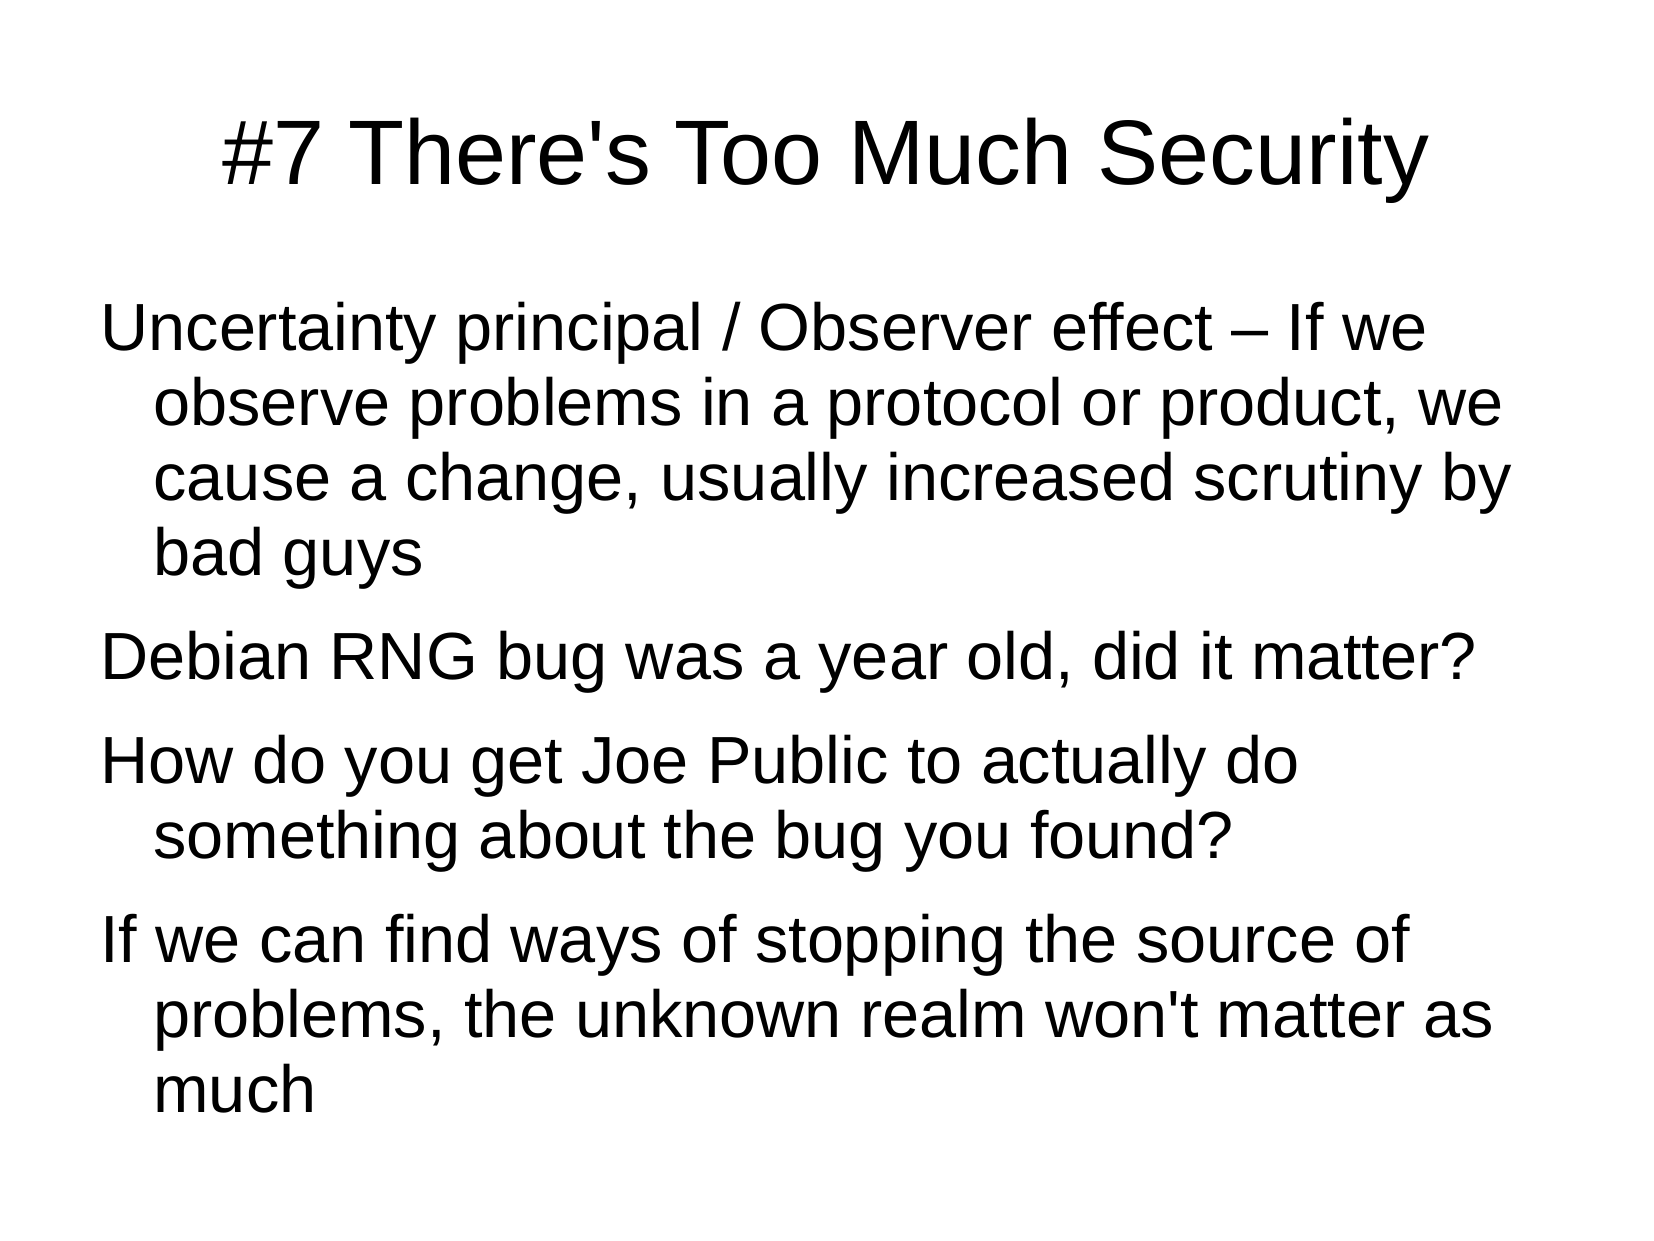

# #7 There's Too Much Security
Uncertainty principal / Observer effect – If we observe problems in a protocol or product, we cause a change, usually increased scrutiny by bad guys
Debian RNG bug was a year old, did it matter?
How do you get Joe Public to actually do something about the bug you found?
If we can find ways of stopping the source of problems, the unknown realm won't matter as much